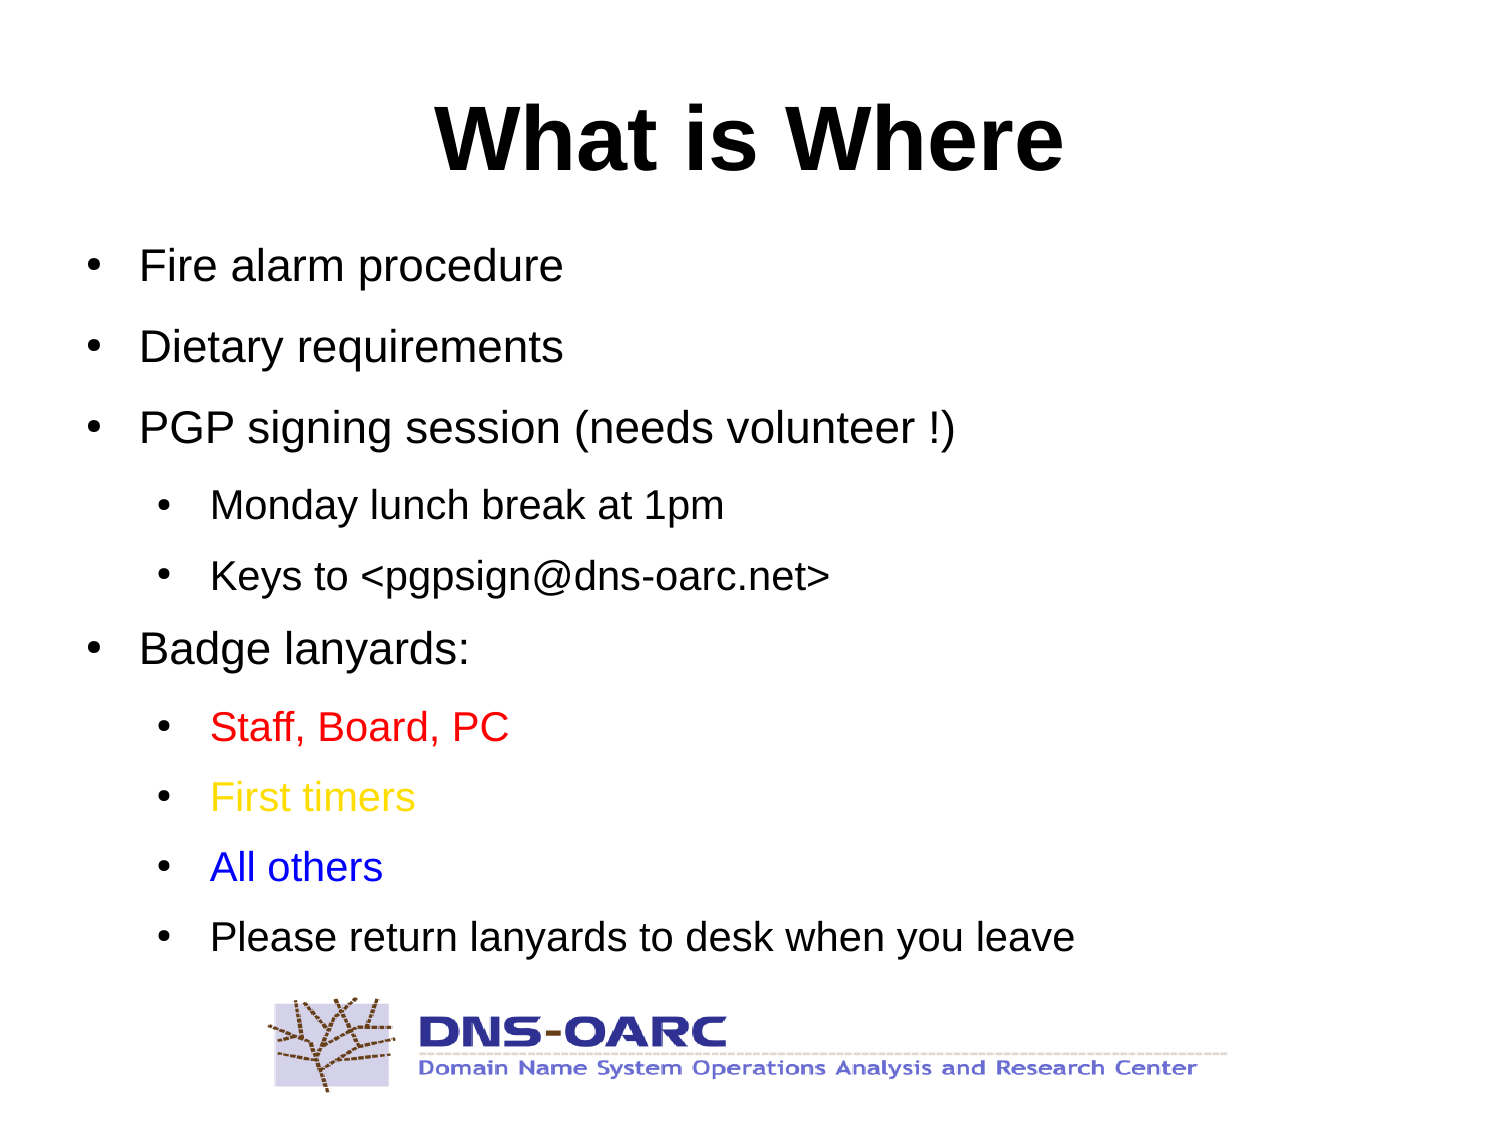

# What is Where
Fire alarm procedure
Dietary requirements
PGP signing session (needs volunteer !)
Monday lunch break at 1pm
Keys to <pgpsign@dns-oarc.net>
Badge lanyards:
Staff, Board, PC
First timers
All others
Please return lanyards to desk when you leave